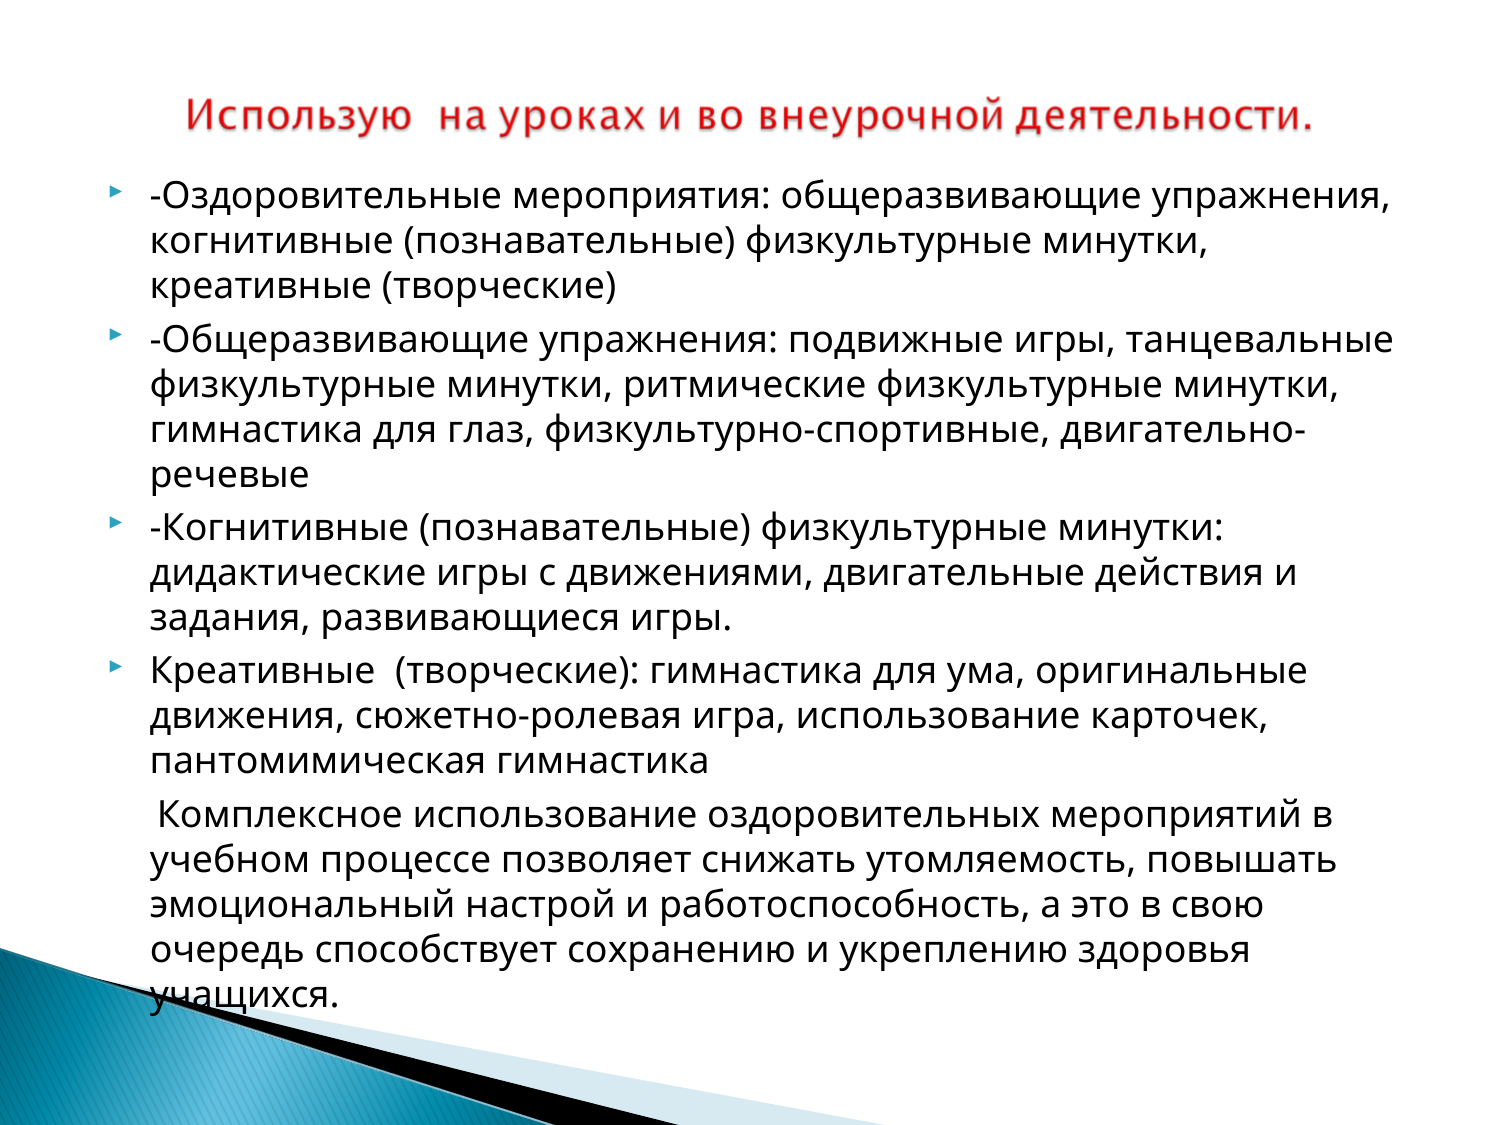

-Оздоровительные мероприятия: общеразвивающие упражнения, когнитивные (познавательные) физкультурные минутки, креативные (творческие)
-Общеразвивающие упражнения: подвижные игры, танцевальные физкультурные минутки, ритмические физкультурные минутки, гимнастика для глаз, физкультурно-спортивные, двигательно-речевые
-Когнитивные (познавательные) физкультурные минутки: дидактические игры с движениями, двигательные действия и задания, развивающиеся игры.
Креативные (творческие): гимнастика для ума, оригинальные движения, сюжетно-ролевая игра, использование карточек, пантомимическая гимнастика
 Комплексное использование оздоровительных мероприятий в учебном процессе позволяет снижать утомляемость, повышать эмоциональный настрой и работоспособность, а это в свою очередь способствует сохранению и укреплению здоровья учащихся.